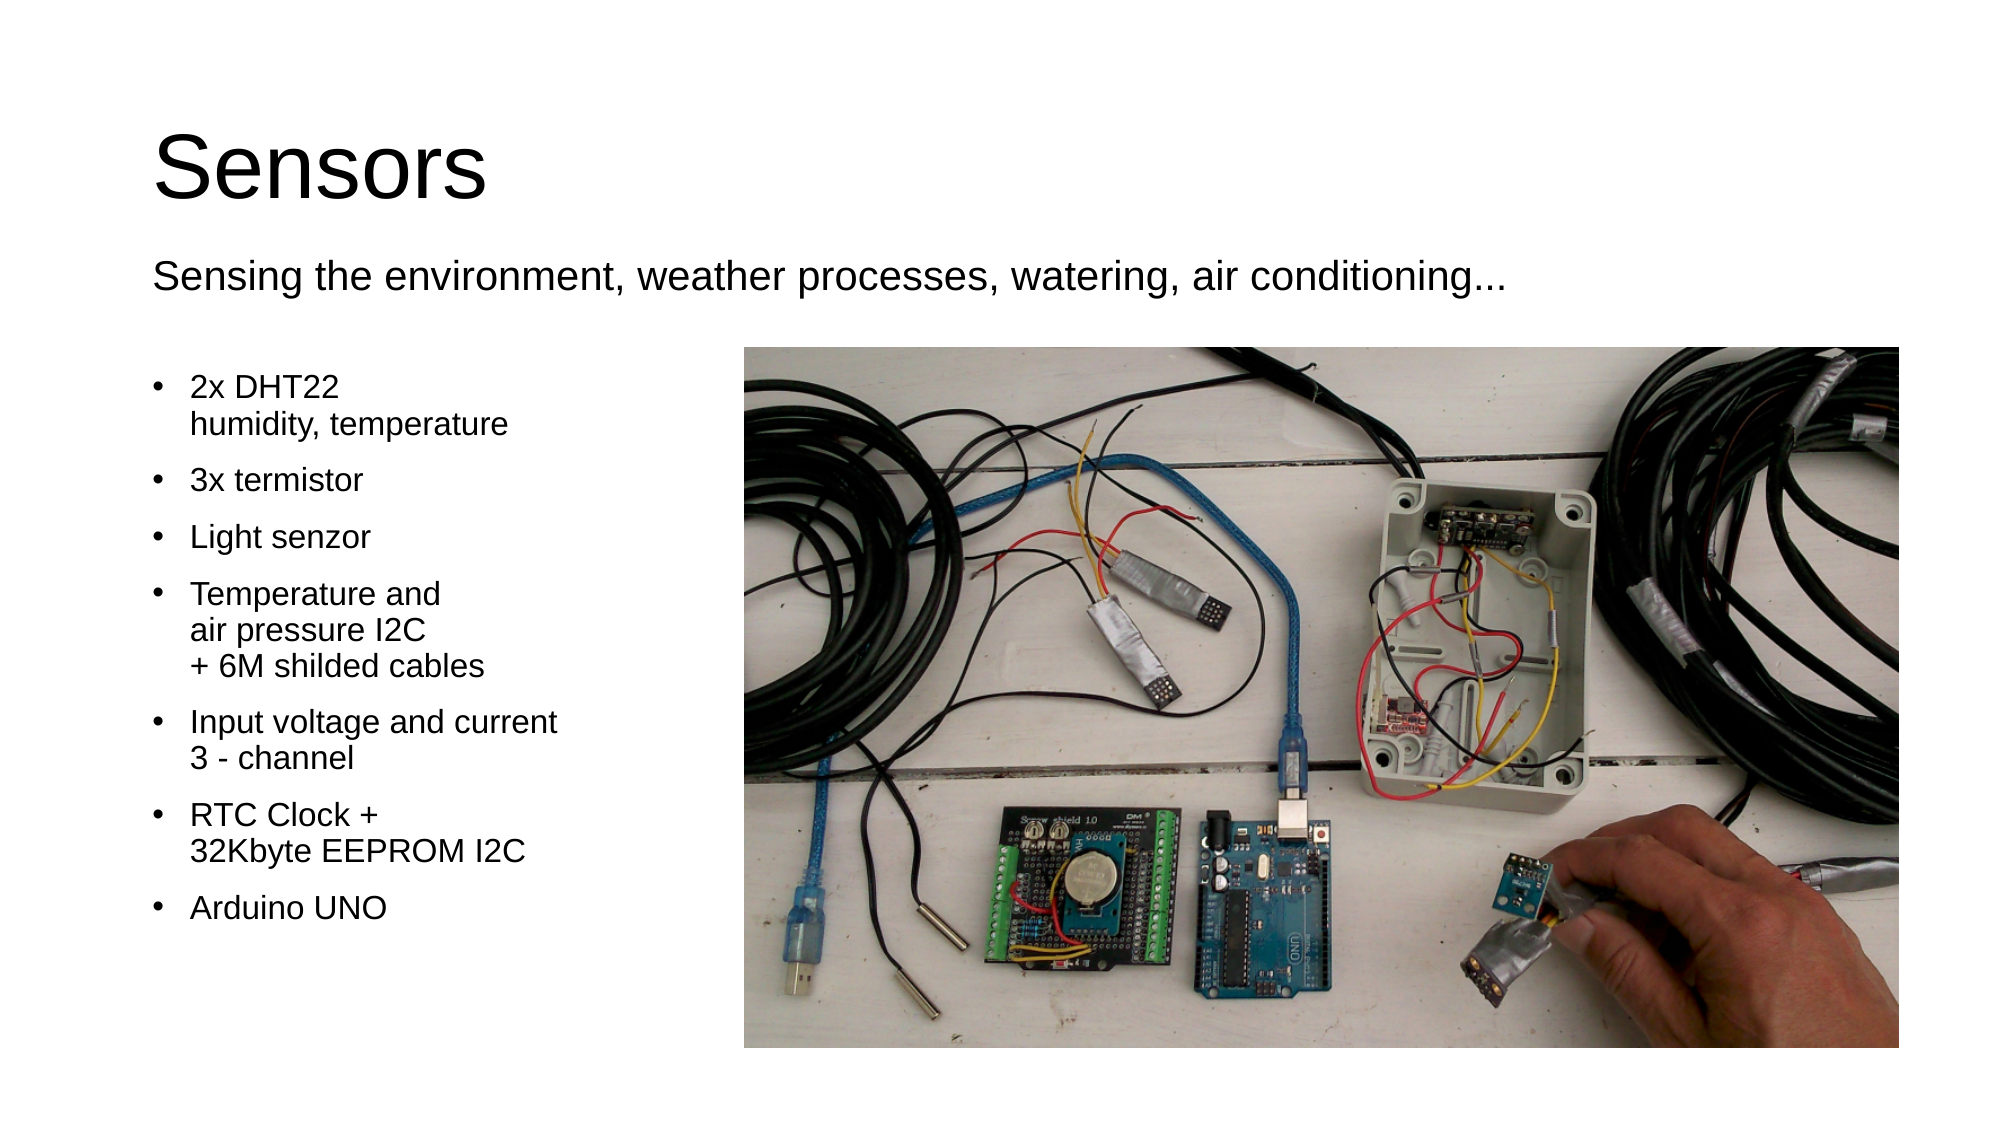

# Sensors
Sensing the environment, weather processes, watering, air conditioning...
2x DHT22
humidity, temperature
3x termistor
Light senzor
Temperature and
air pressure I2C
+ 6M shilded cables
Input voltage and current
3 - channel
RTC Clock +
32Kbyte EEPROM I2C
Arduino UNO